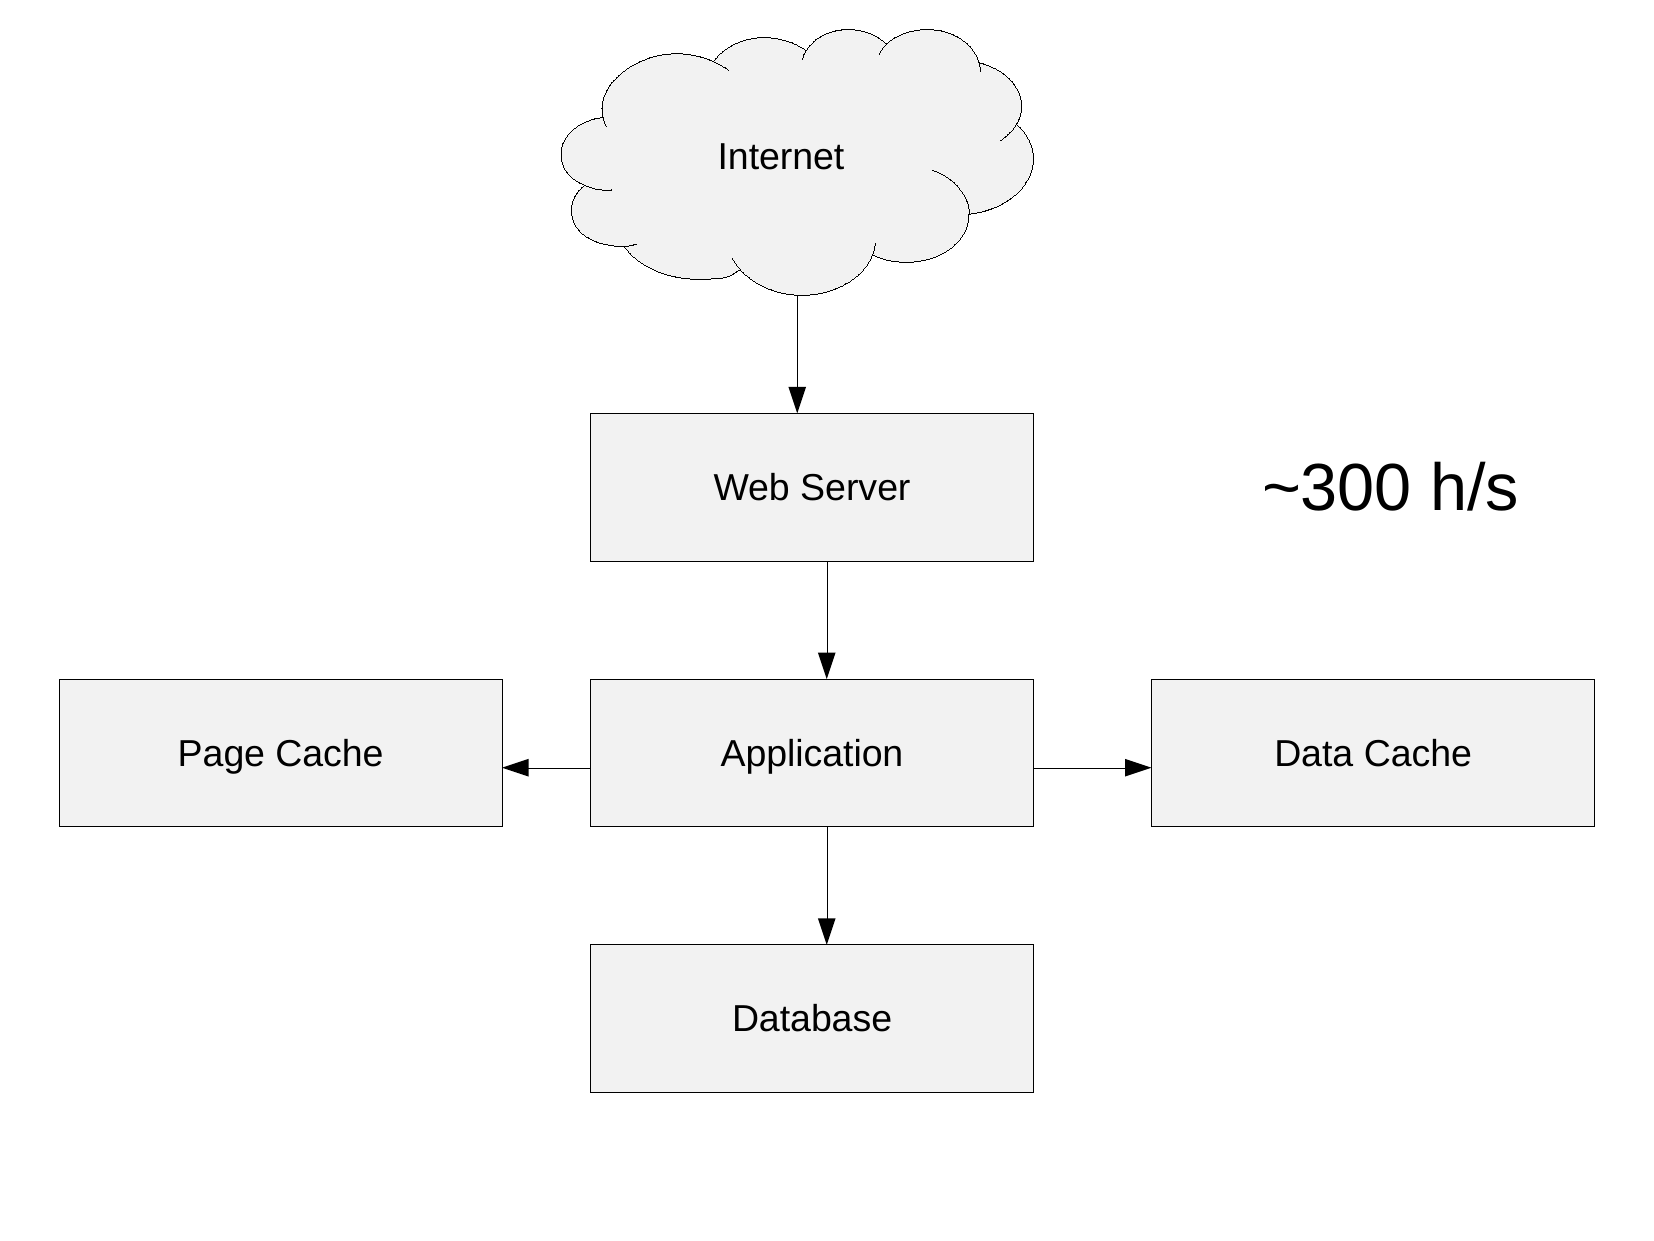

Internet
Web Server
~300 h/s
Page Cache
Application
Data Cache
Database